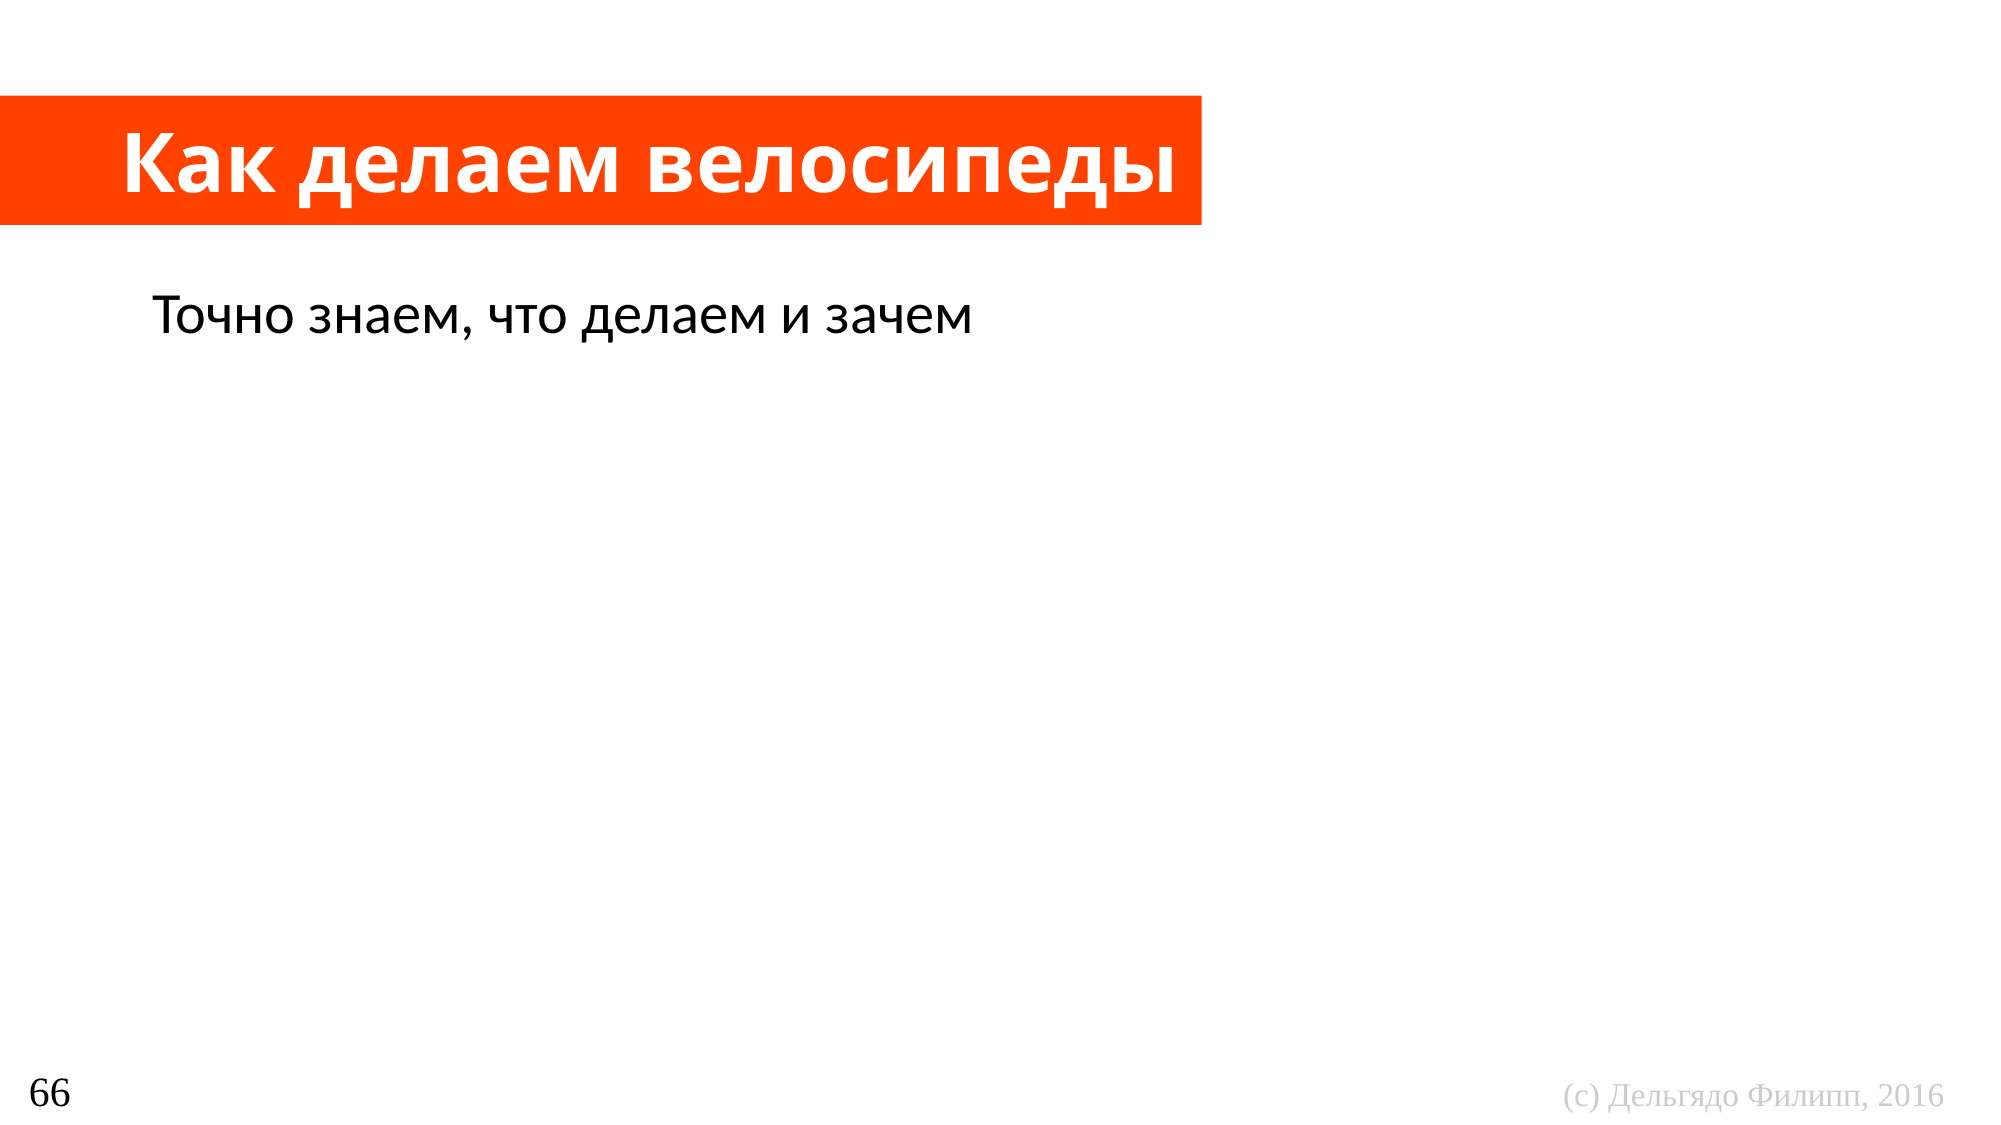

# Как делаем велосипеды
Точно знаем, что делаем и зачем
66
(c) Дельгядо Филипп, 2016